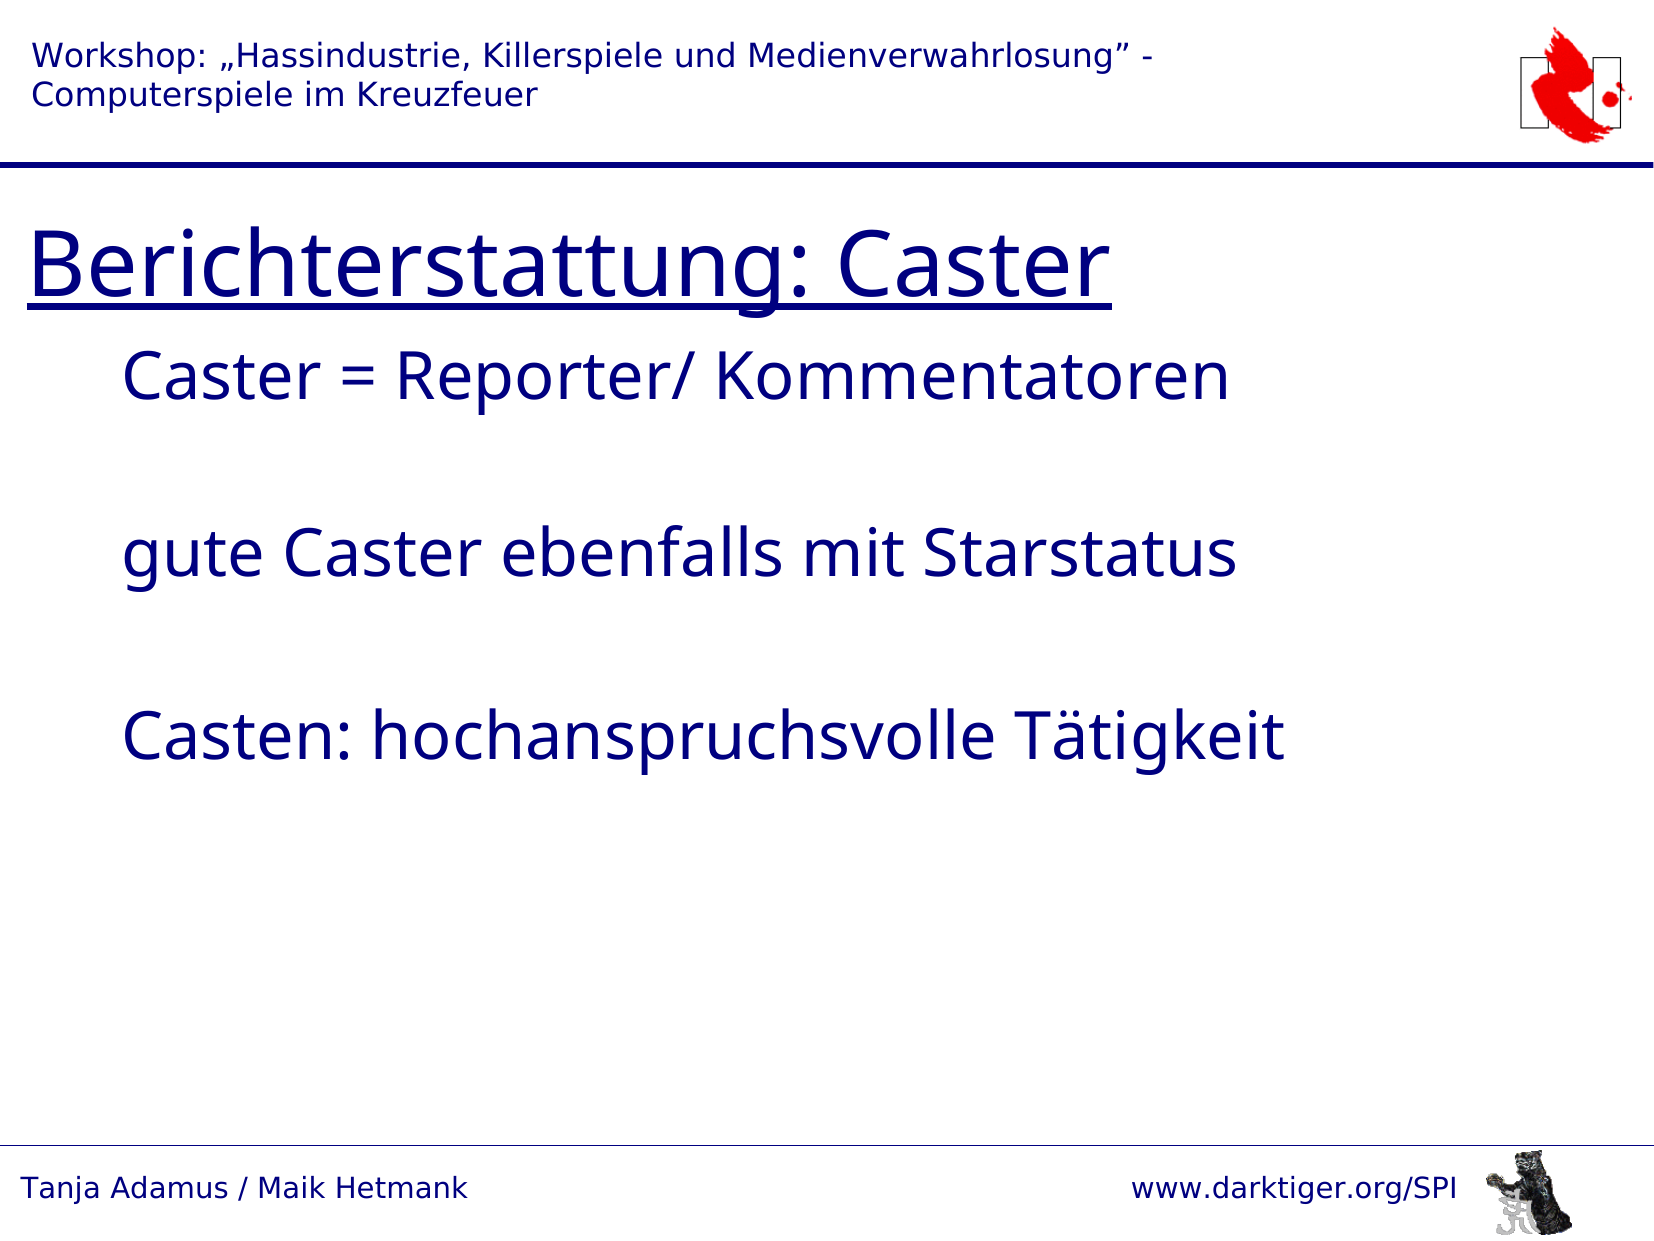

Workshop: „Hassindustrie, Killerspiele und Medienverwahrlosung” - Computerspiele im Kreuzfeuer
Berichterstattung: Caster
Caster = Reporter/ Kommentatoren
gute Caster ebenfalls mit Starstatus
Casten: hochanspruchsvolle Tätigkeit